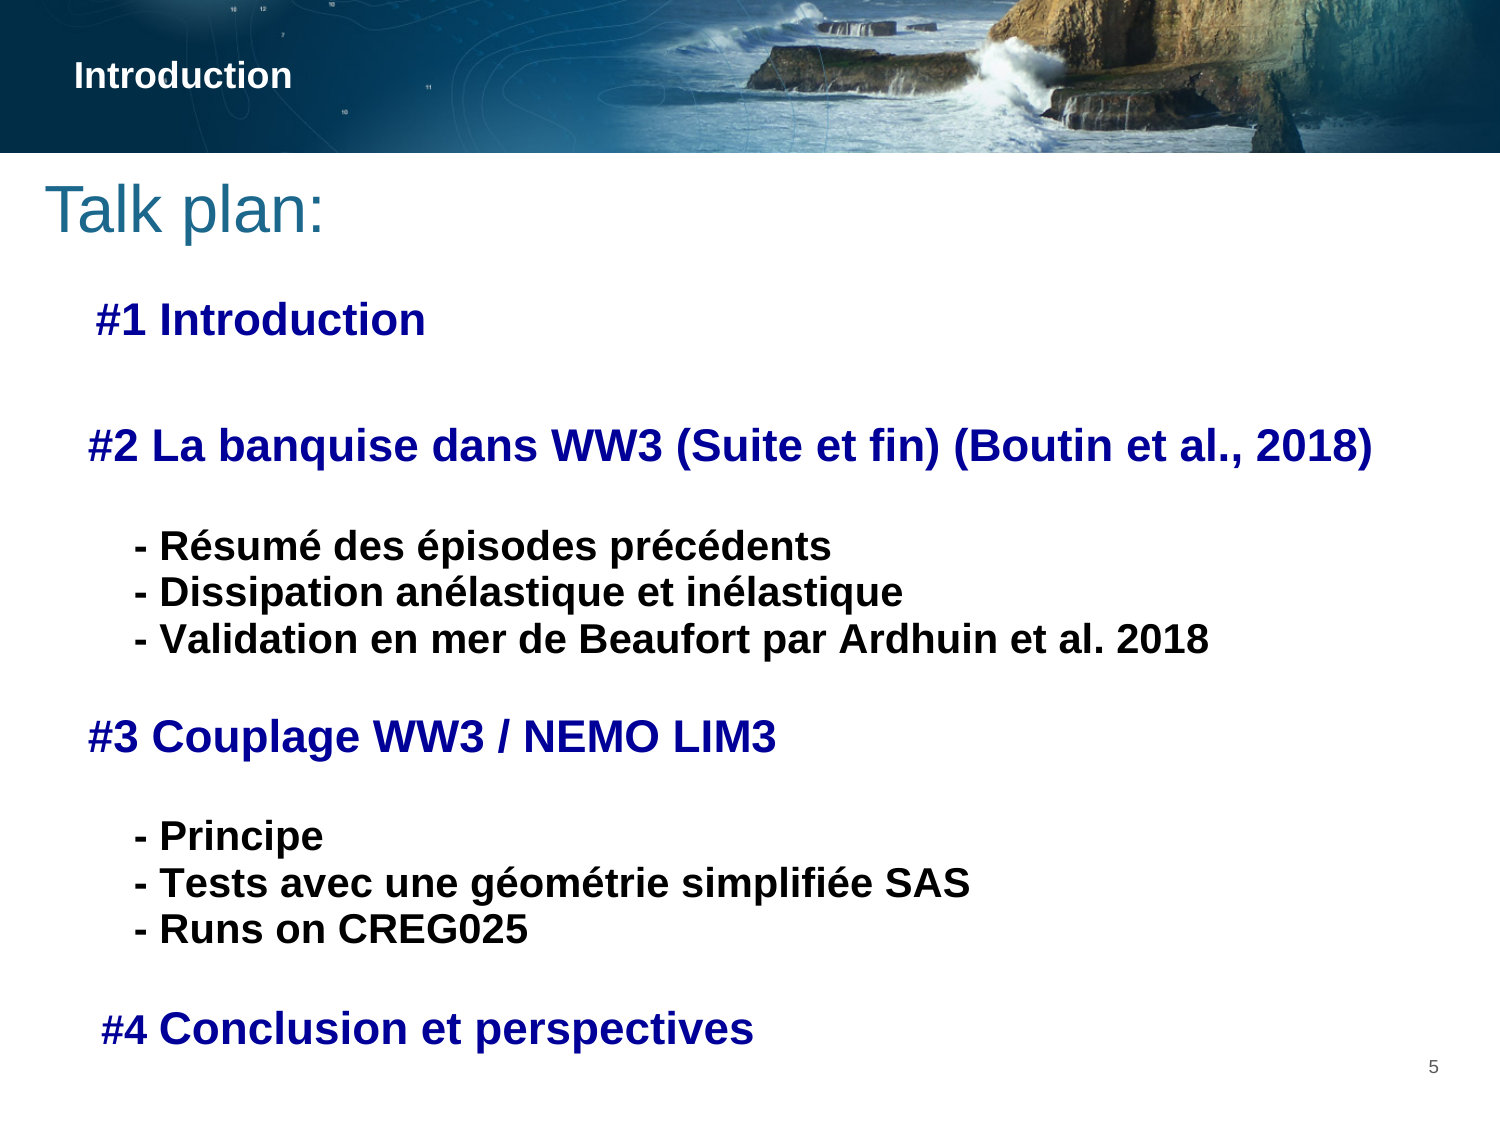

Introduction
# Talk plan:
 #1 Introduction
#2 La banquise dans WW3 (Suite et fin) (Boutin et al., 2018)
 - Résumé des épisodes précédents
 - Dissipation anélastique et inélastique
 - Validation en mer de Beaufort par Ardhuin et al. 2018
#3 Couplage WW3 / NEMO LIM3
 - Principe
 - Tests avec une géométrie simplifiée SAS
 - Runs on CREG025
#4 Conclusion et perspectives
5